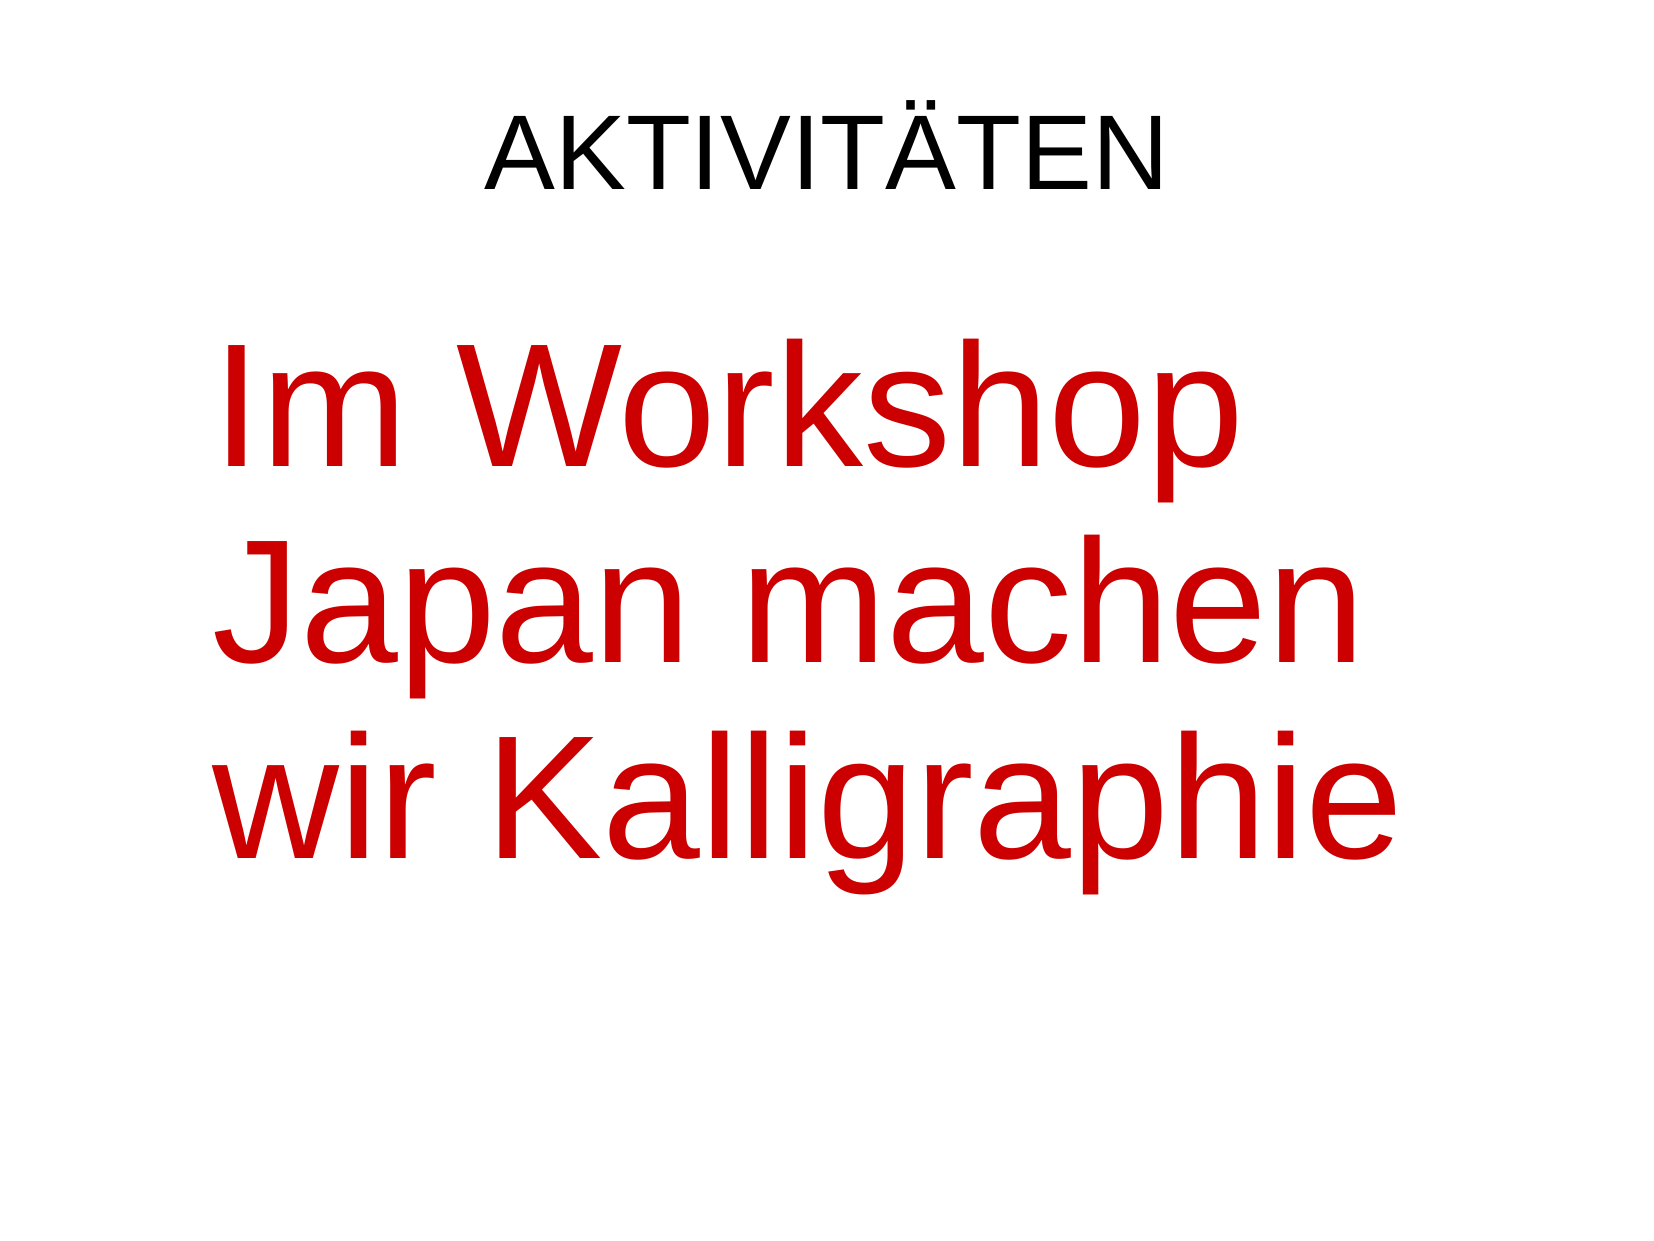

# AKTIVITÄTEN
Im Workshop Japan machen wir Kalligraphie